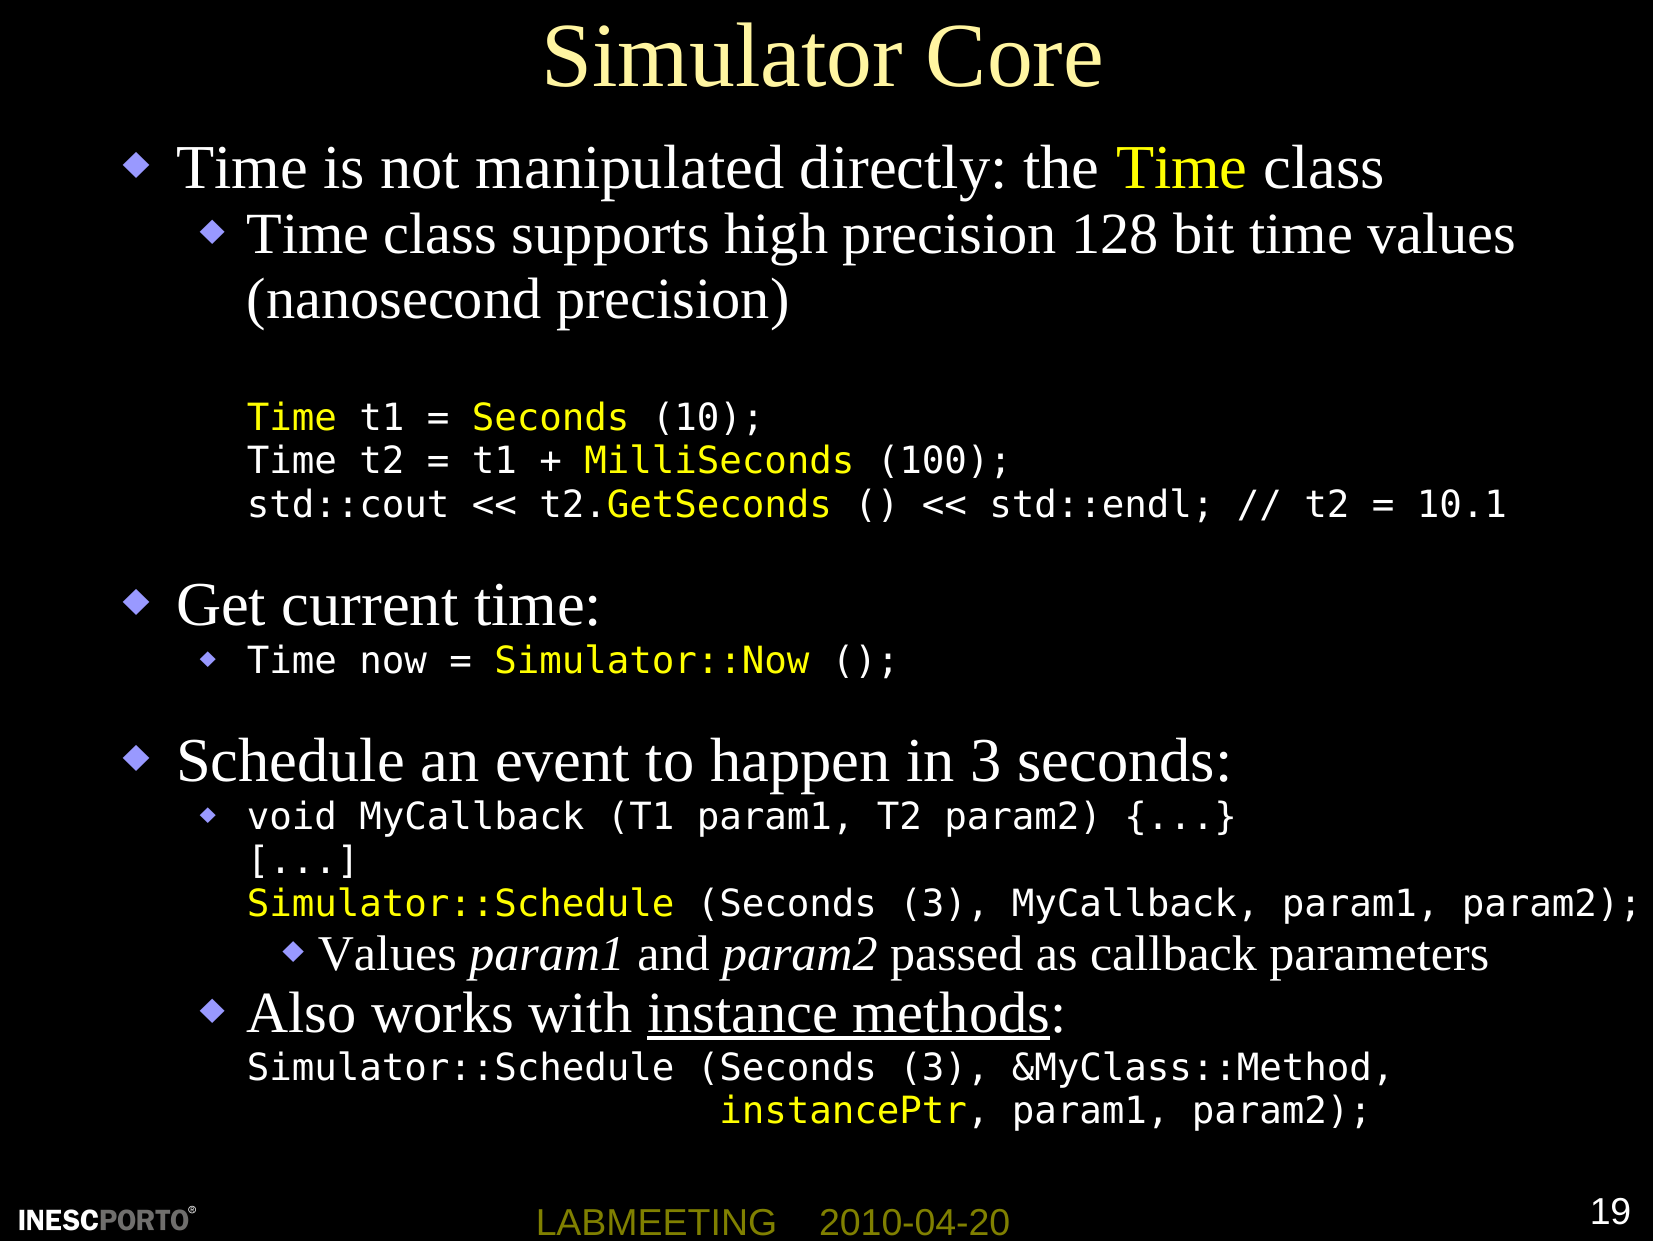

# Simulator Core
Time is not manipulated directly: the Time class
Time class supports high precision 128 bit time values
(nanosecond precision)
Time t1 = Seconds (10);
Time t2 = t1 + MilliSeconds (100);
std::cout << t2.GetSeconds () << std::endl; // t2 = 10.1
Get current time:
Time now = Simulator::Now ();
Schedule an event to happen in 3 seconds:
void MyCallback (T1 param1, T2 param2) {...}
[...]
Simulator::Schedule (Seconds (3), MyCallback, param1, param2);
Values param1 and param2 passed as callback parameters
Also works with instance methods:
Simulator::Schedule (Seconds (3), &MyClass::Method,
 instancePtr, param1, param2);